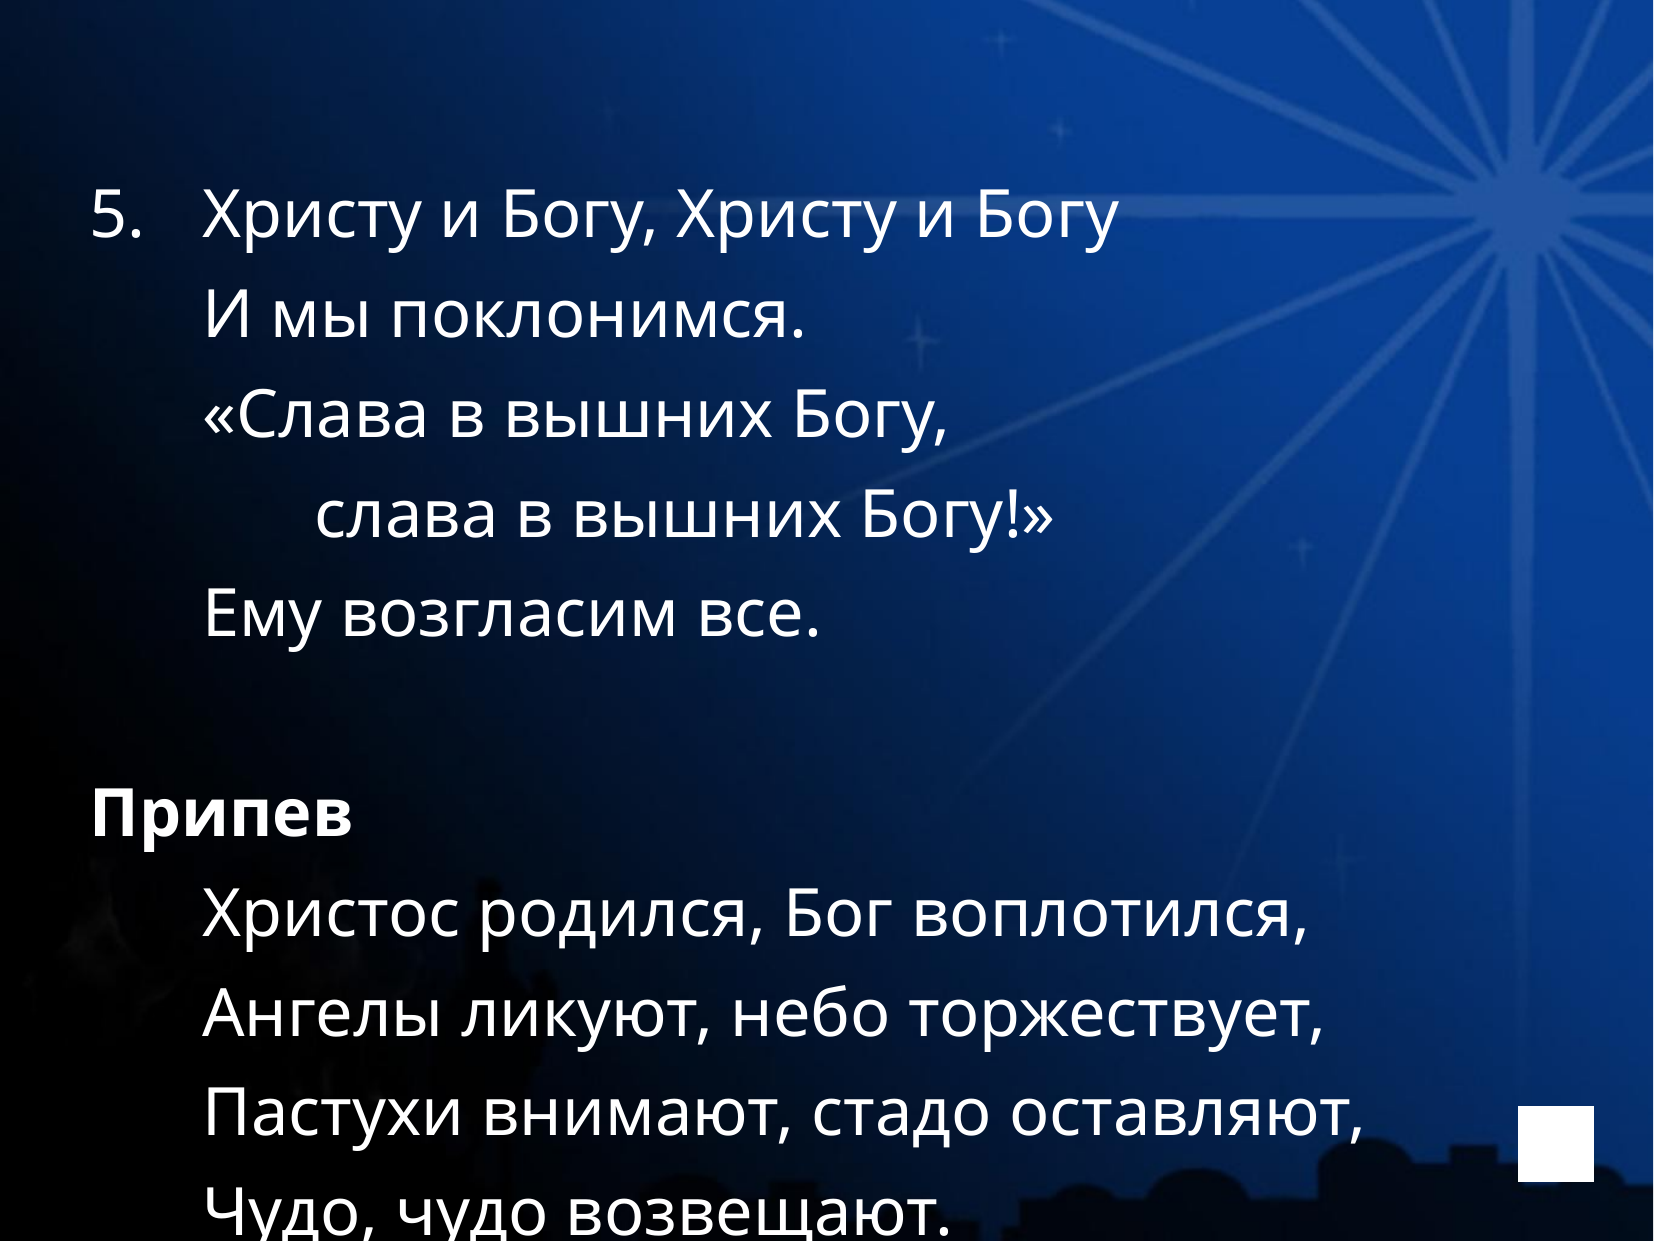

5.	Христу и Богу, Христу и Богу
	И мы поклонимся.
	«Слава в вышних Богу,
		слава в вышних Богу!»
	Ему возгласим все.
Припев
	Христос родился, Бог воплотился,
	Ангелы ликуют, небо торжествует,
	Пастухи внимают, стадо оставляют,
	Чудо, чудо возвещают.